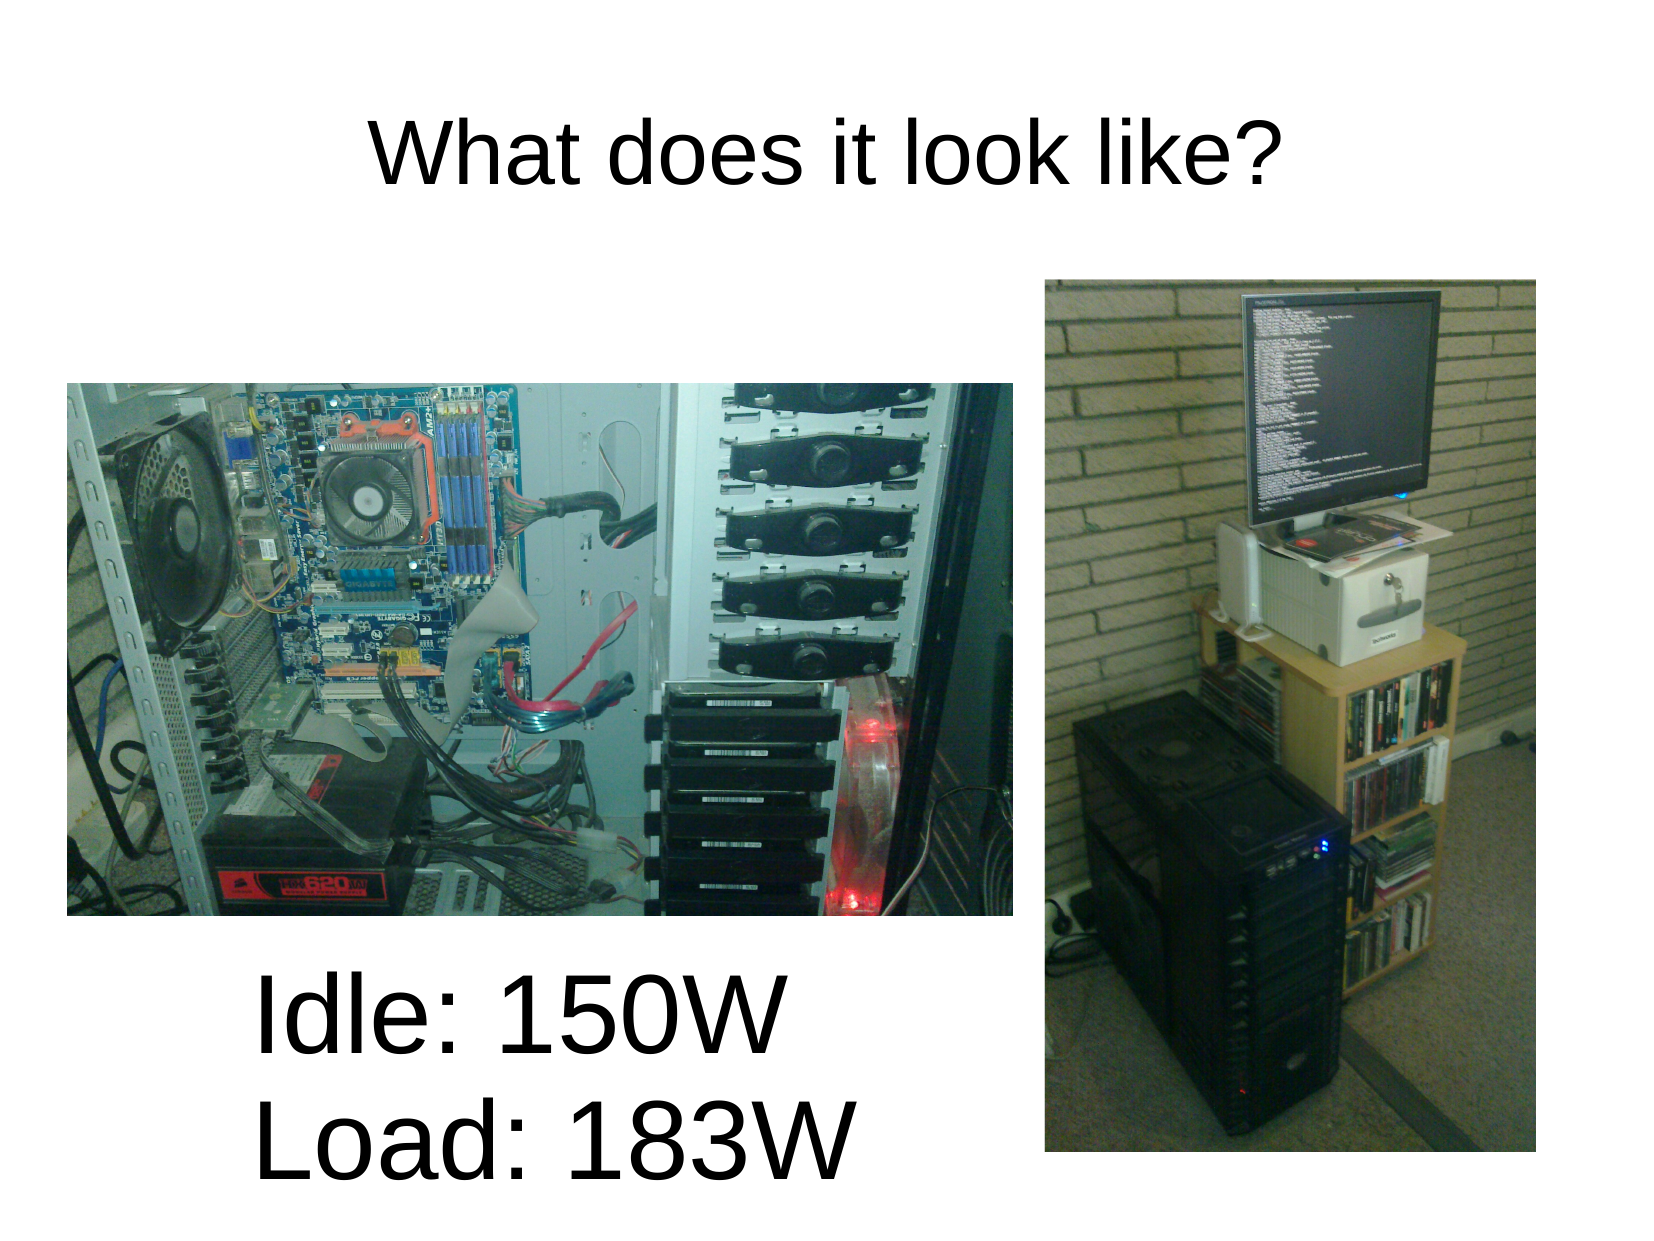

# What does it look like?
Idle: 150W
Load: 183W